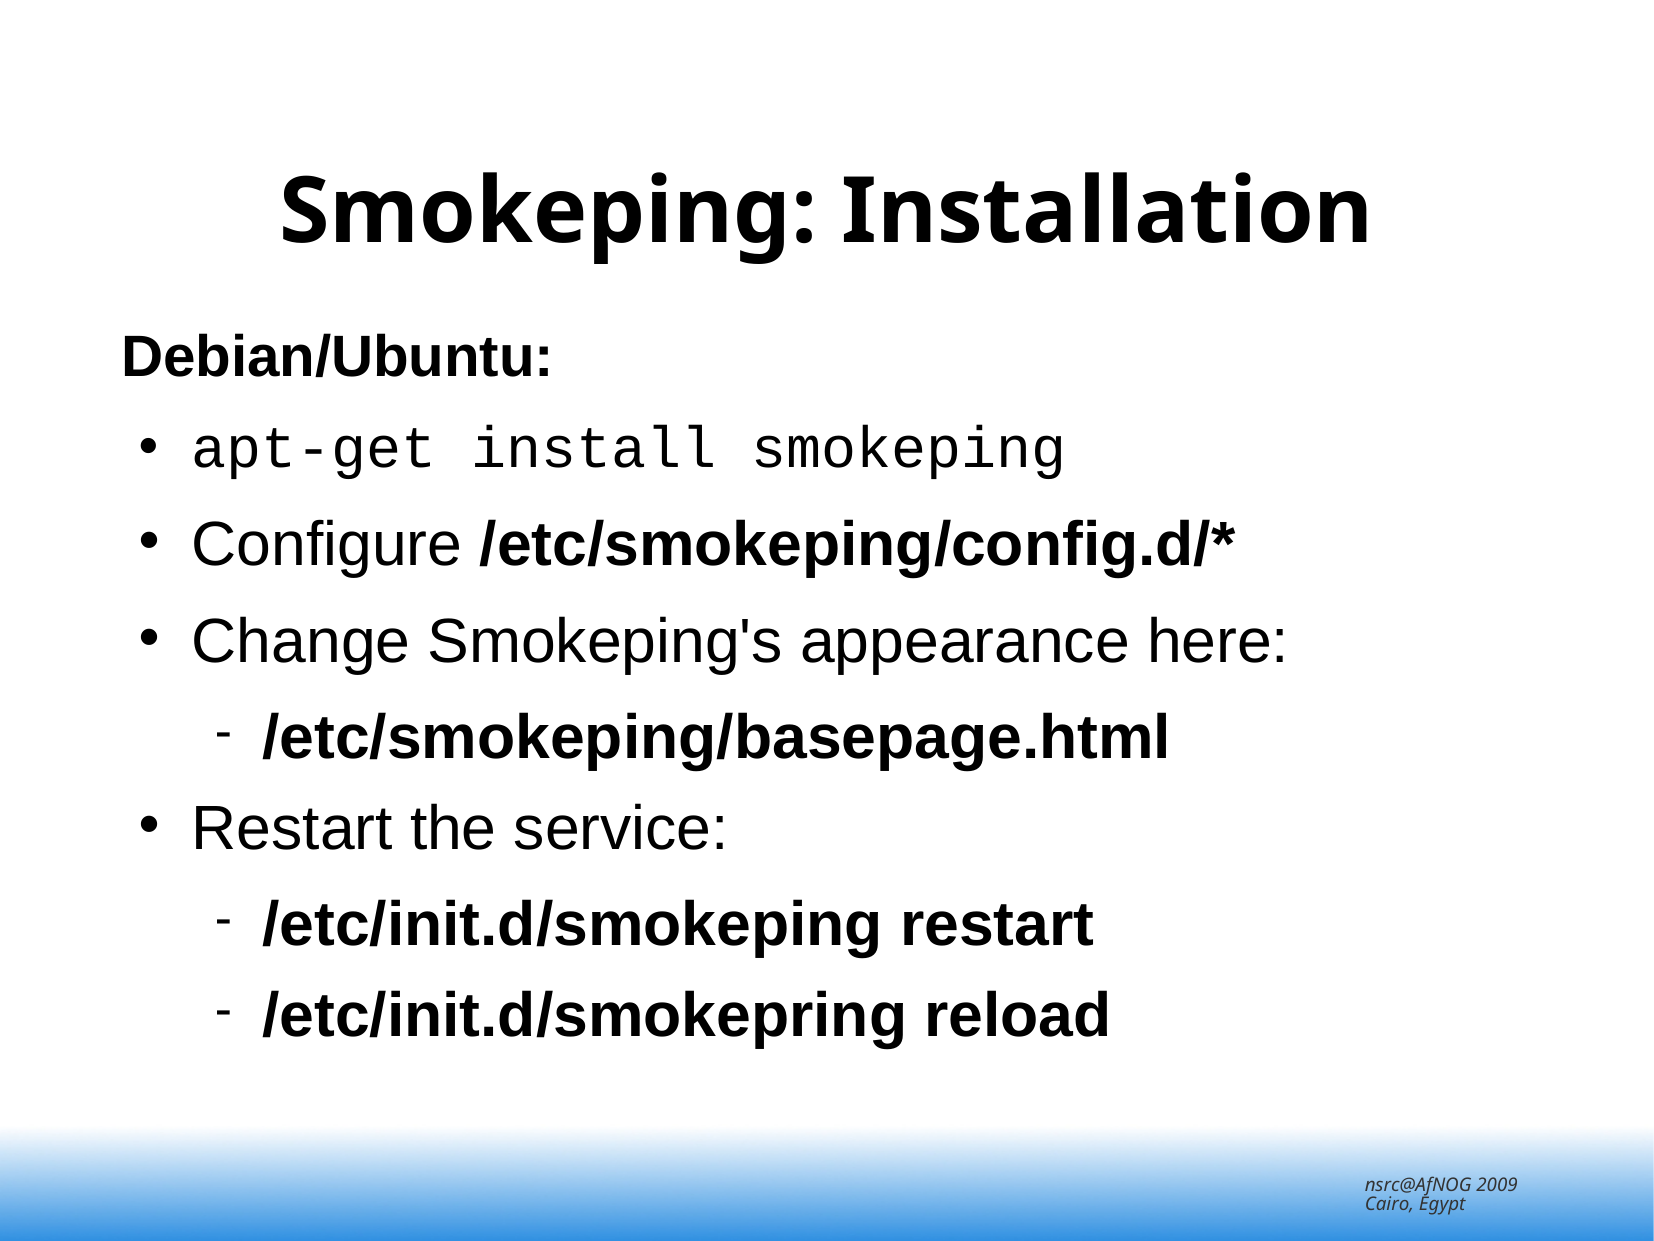

# Smokeping: Installation
Debian/Ubuntu:
apt-get install smokeping
Configure /etc/smokeping/config.d/*
Change Smokeping's appearance here:
/etc/smokeping/basepage.html
Restart the service:
/etc/init.d/smokeping restart
/etc/init.d/smokepring reload